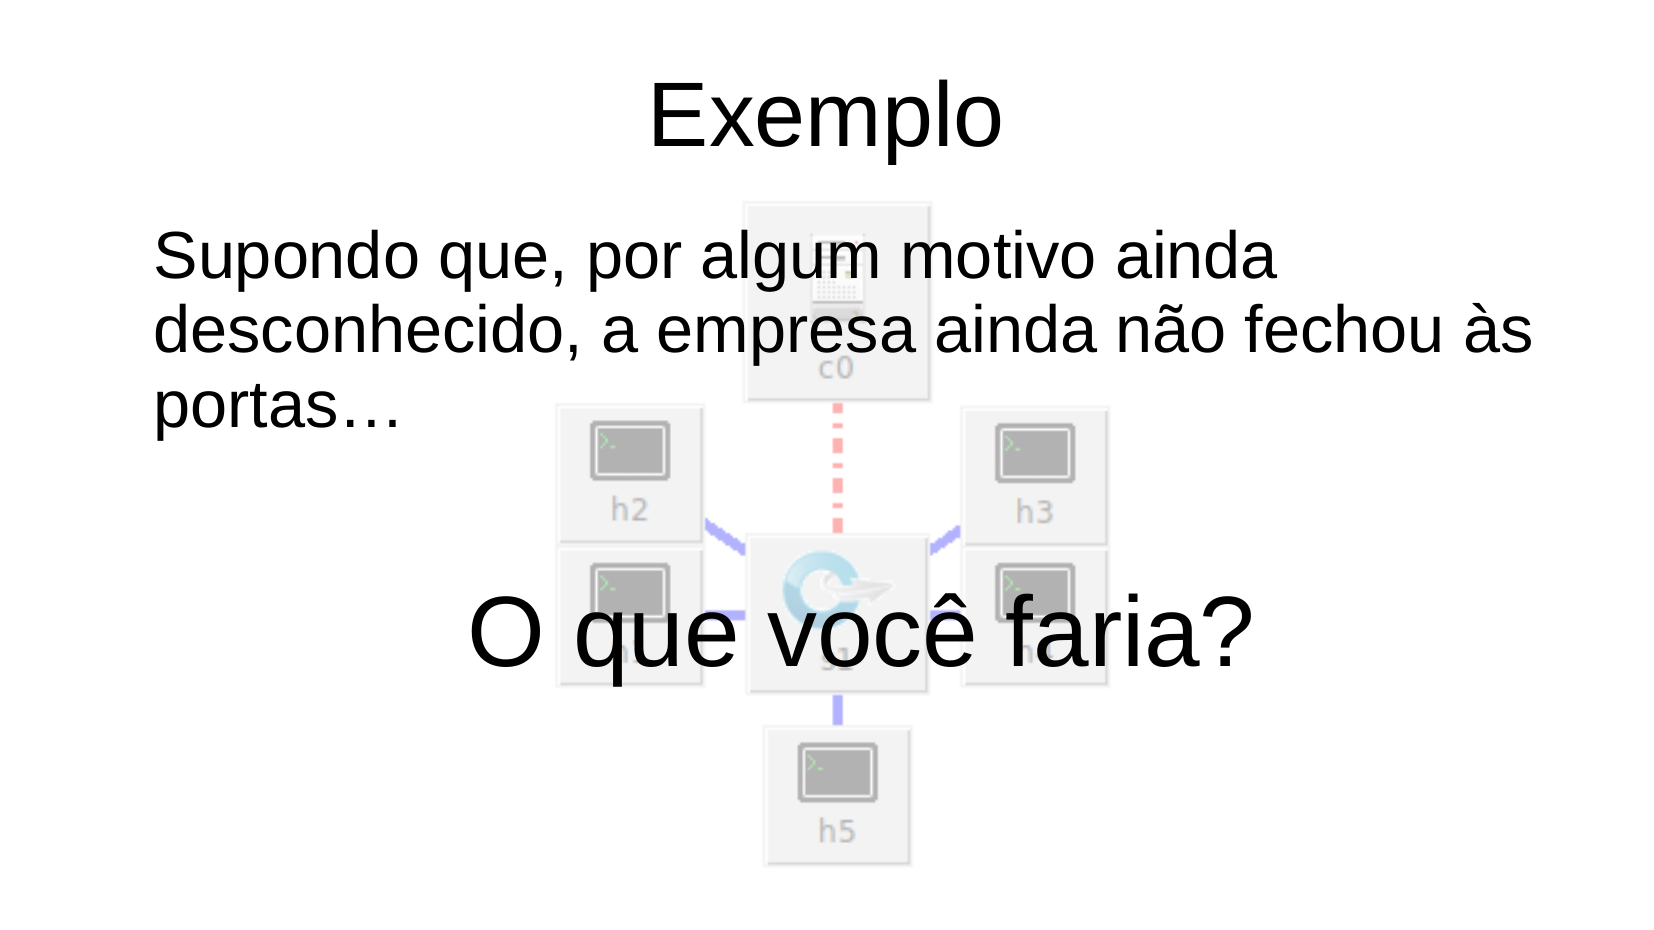

# Exemplo
Supondo que, por algum motivo ainda desconhecido, a empresa ainda não fechou às portas…
O que você faria?